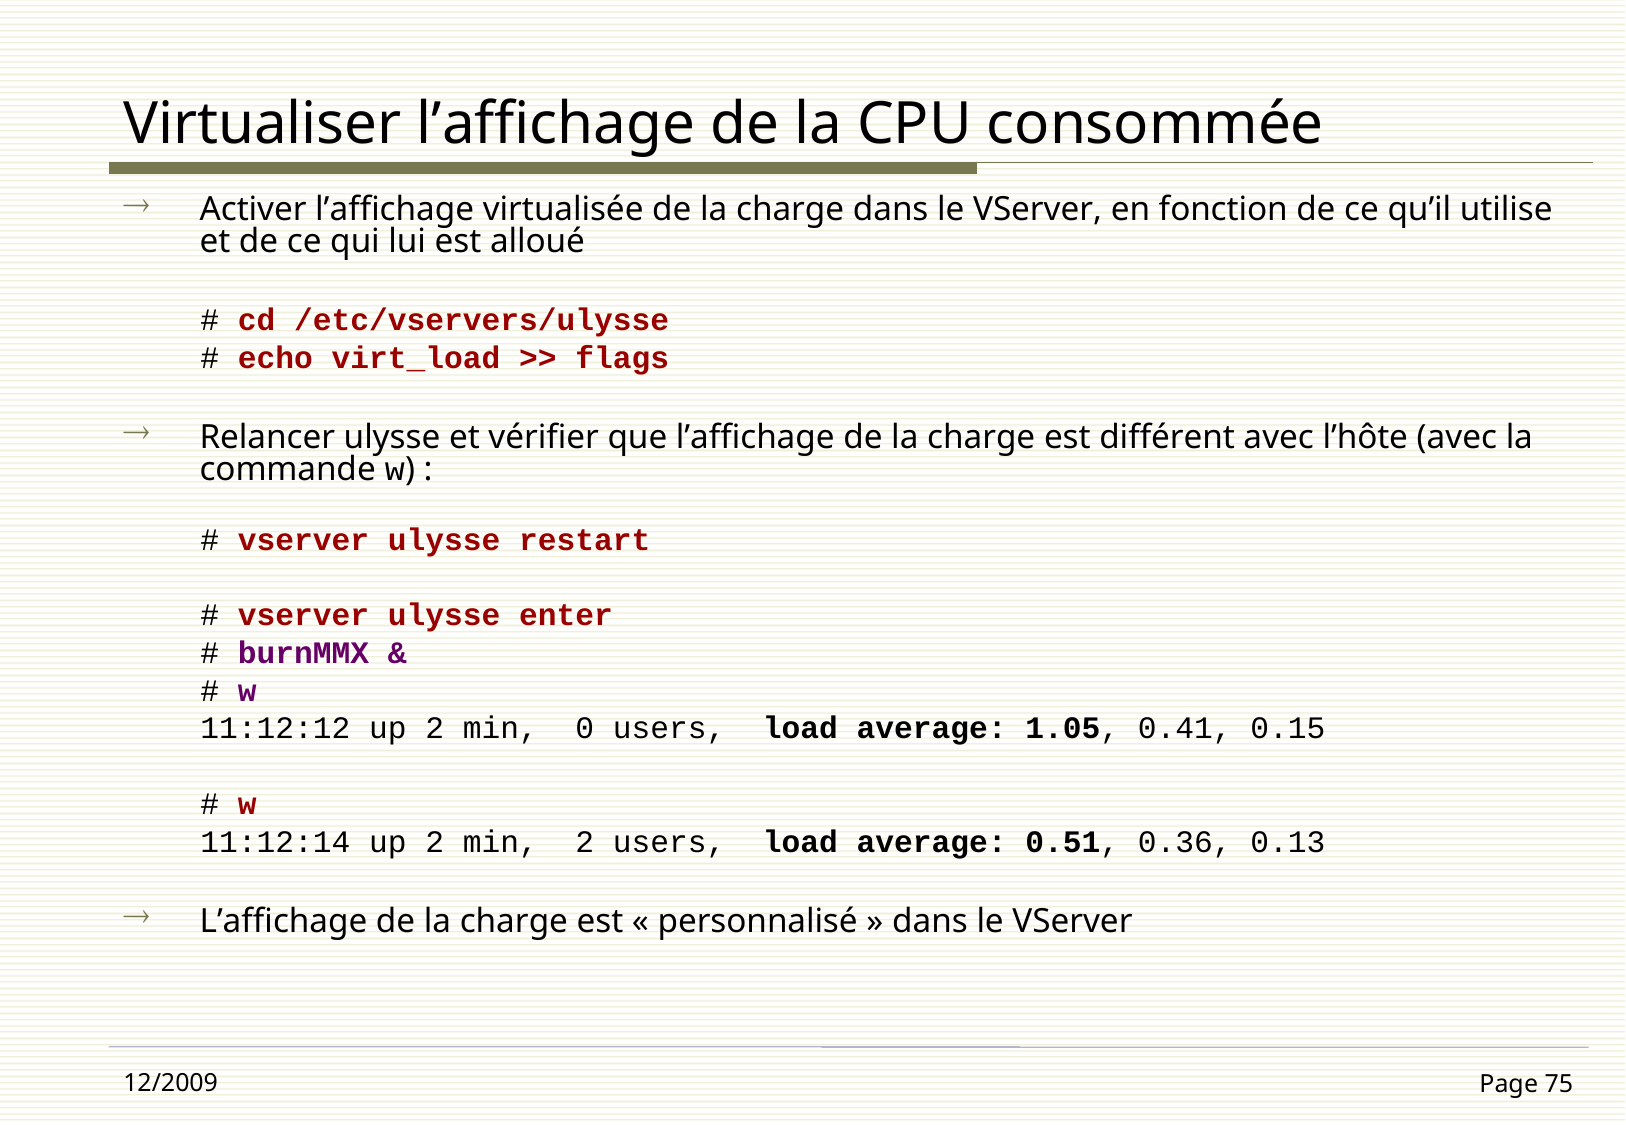

# Virtualiser l’affichage de la CPU consommée
Activer l’affichage virtualisée de la charge dans le VServer, en fonction de ce qu’il utilise et de ce qui lui est alloué
# cd /etc/vservers/ulysse
# echo virt_load >> flags
Relancer ulysse et vérifier que l’affichage de la charge est différent avec l’hôte (avec la commande w) :
# vserver ulysse restart
# vserver ulysse enter
# burnMMX &
# w
11:12:12 up 2 min, 0 users, load average: 1.05, 0.41, 0.15
# w
11:12:14 up 2 min, 2 users, load average: 0.51, 0.36, 0.13
L’affichage de la charge est « personnalisé » dans le VServer
75